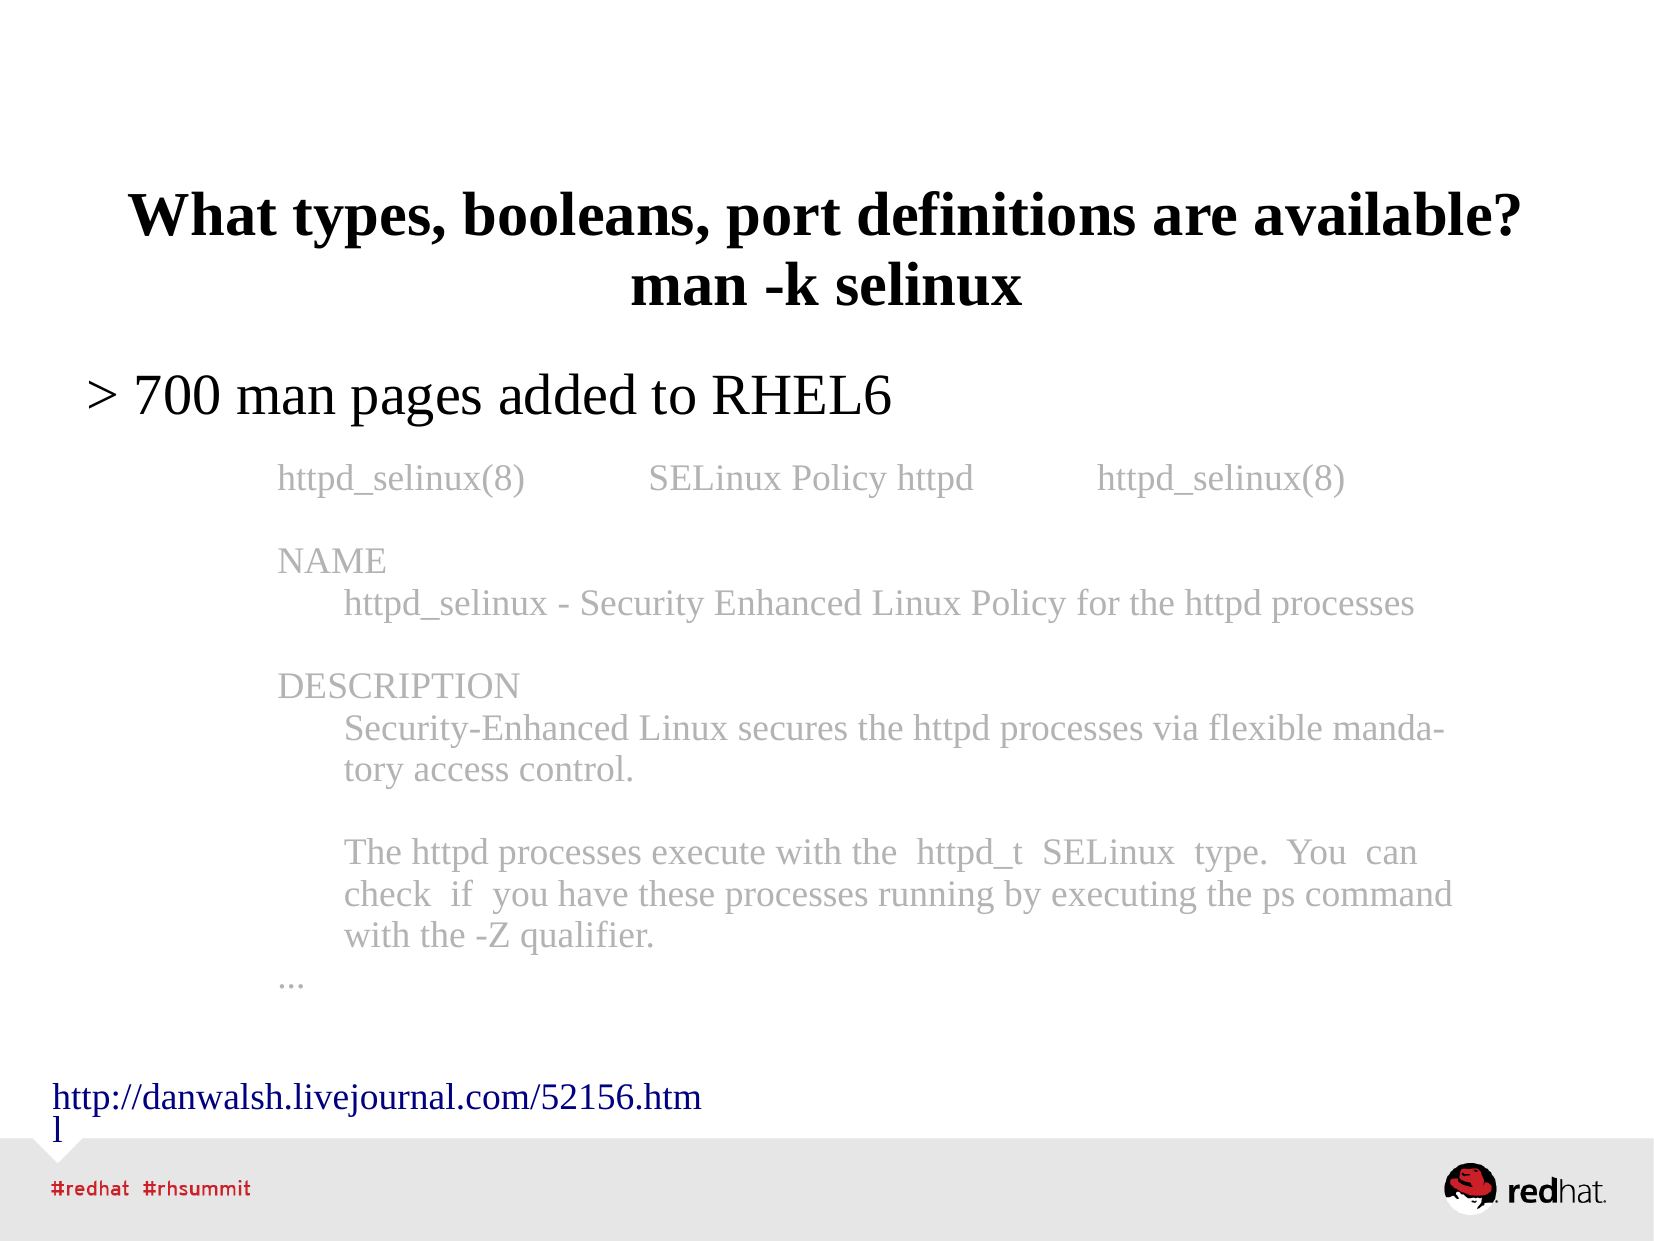

# What types, booleans, port definitions are available? man -k selinux
> 700 man pages added to RHEL6
httpd_selinux(8) SELinux Policy httpd httpd_selinux(8)
NAME
 httpd_selinux - Security Enhanced Linux Policy for the httpd processes
DESCRIPTION
 Security-Enhanced Linux secures the httpd processes via flexible manda‐
 tory access control.
 The httpd processes execute with the httpd_t SELinux type. You can
 check if you have these processes running by executing the ps command
 with the -Z qualifier.
...
http://danwalsh.livejournal.com/52156.html